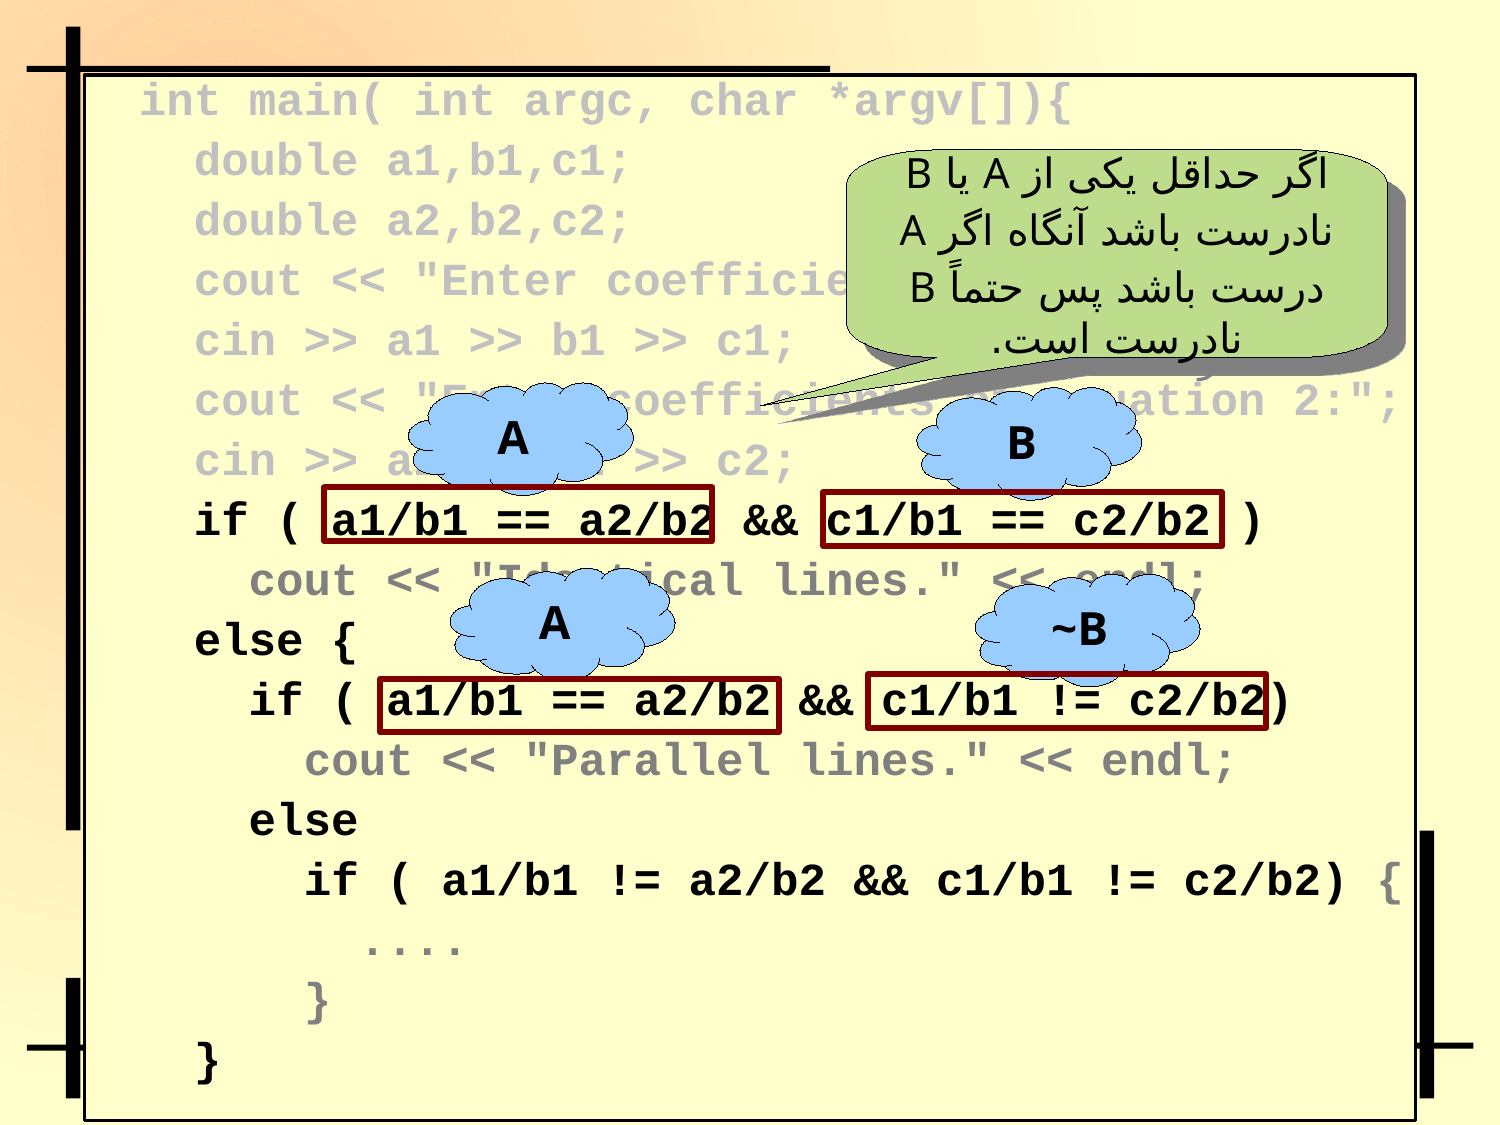

# int main( int argc, char *argv[]){
 double a1,b1,c1;
 double a2,b2,c2;
 cout << "Enter coefficients of equation 1:";
 cin >> a1 >> b1 >> c1;
 cout << "Enter coefficients of equation 2:";
 cin >> a2 >> b2 >> c2;
 if ( a1/b1 == a2/b2 && c1/b1 == c2/b2 )
 cout << "Identical lines." << endl;
 else {
 if ( a1/b1 == a2/b2 && c1/b1 != c2/b2)
 cout << "Parallel lines." << endl;
 else
 if ( a1/b1 != a2/b2 && c1/b1 != c2/b2) {
 ....
 }
 }
اگر حداقل یکی از A یا B نادرست باشد آنگاه اگر A درست باشد پس حتماً B نادرست است.
A
B
A
~B
اصول کامپیوتر ۱ / مبانی کامپیوتر و برنامه‌سازی
25